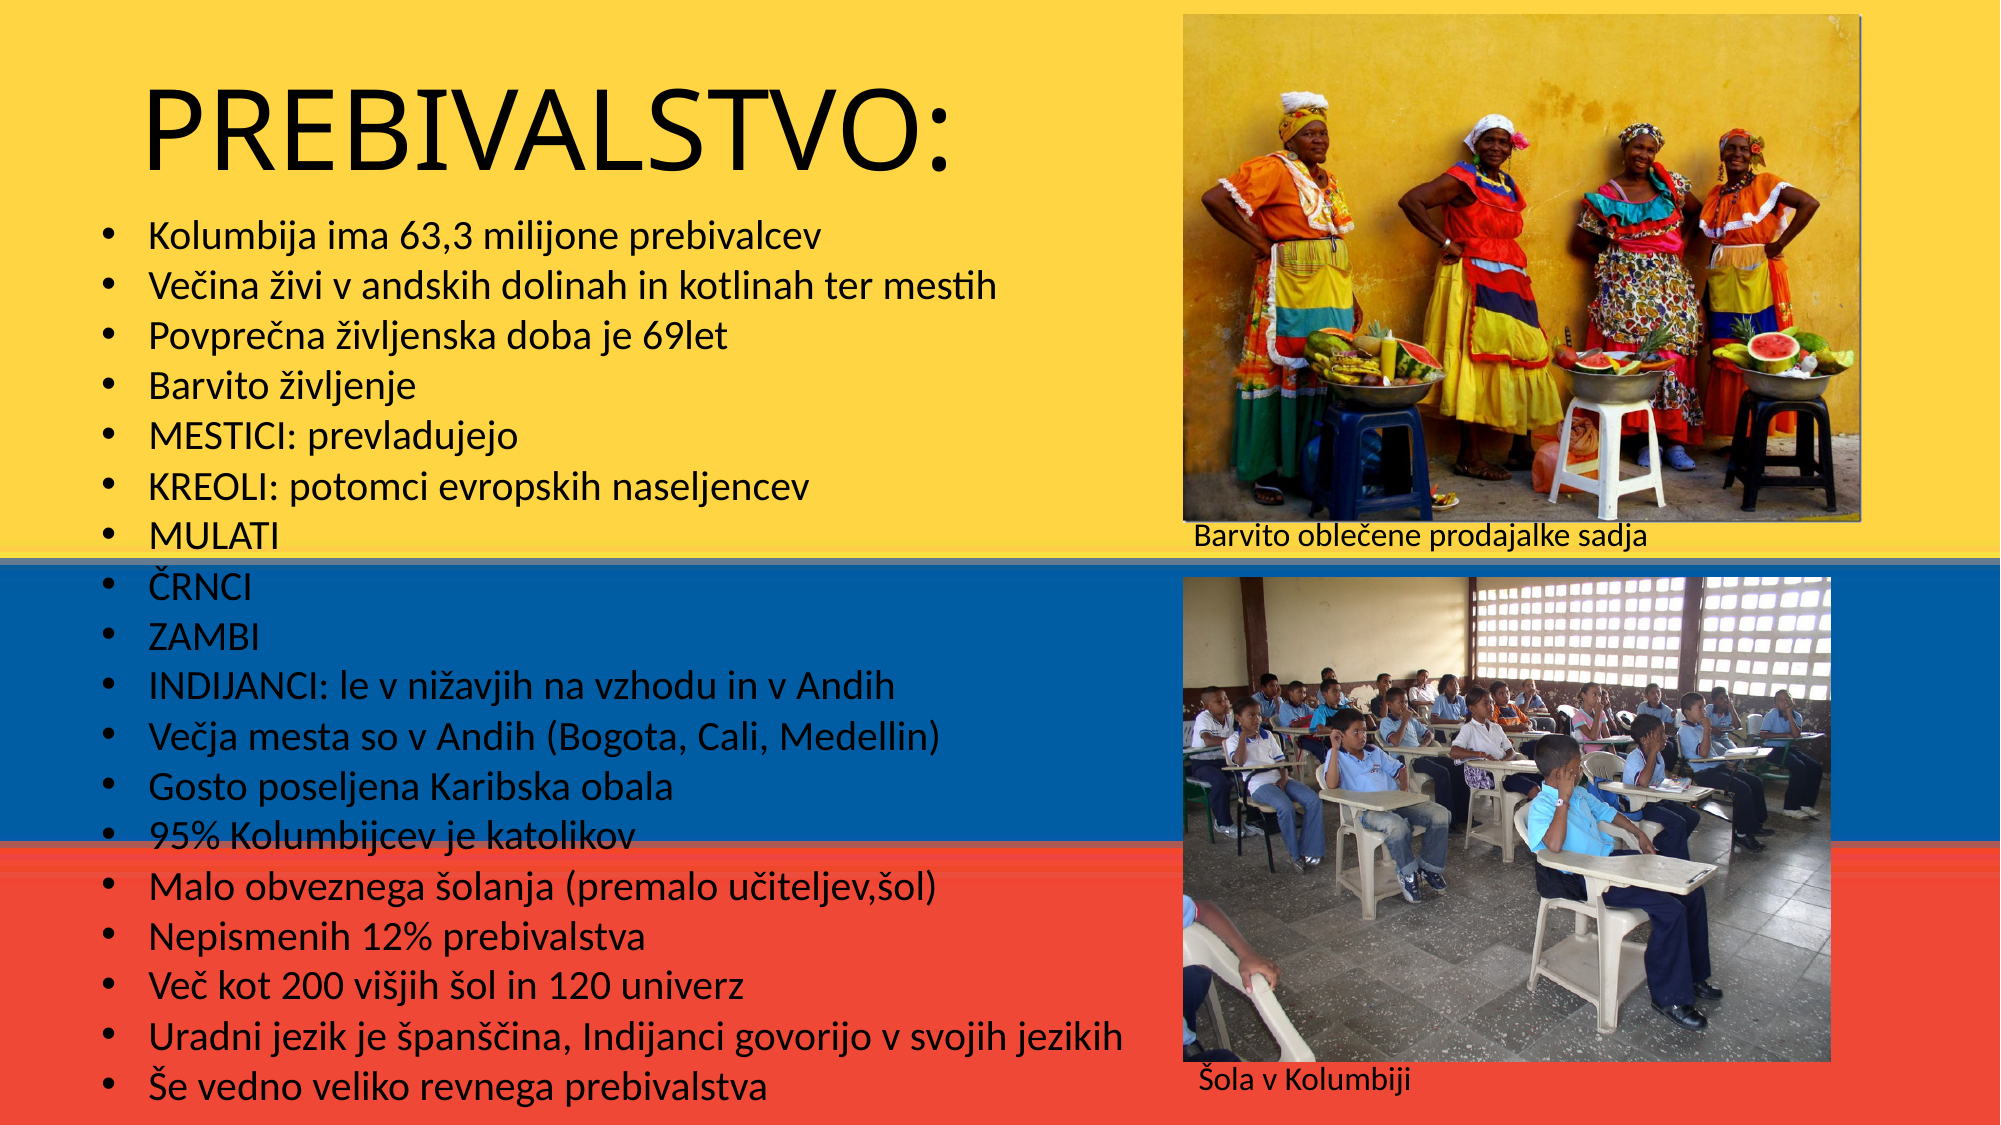

# Prebivalstvo:
Kolumbija ima 63,3 milijone prebivalcev
Večina živi v andskih dolinah in kotlinah ter mestih
Povprečna življenska doba je 69let
Barvito življenje
MESTICI: prevladujejo
KREOLI: potomci evropskih naseljencev
MULATI
ČRNCI
ZAMBI
INDIJANCI: le v nižavjih na vzhodu in v Andih
Večja mesta so v Andih (Bogota, Cali, Medellin)
Gosto poseljena Karibska obala
95% Kolumbijcev je katolikov
Malo obveznega šolanja (premalo učiteljev,šol)
Nepismenih 12% prebivalstva
Več kot 200 višjih šol in 120 univerz
Uradni jezik je španščina, Indijanci govorijo v svojih jezikih
Še vedno veliko revnega prebivalstva
Barvito oblečene prodajalke sadja
Šola v Kolumbiji